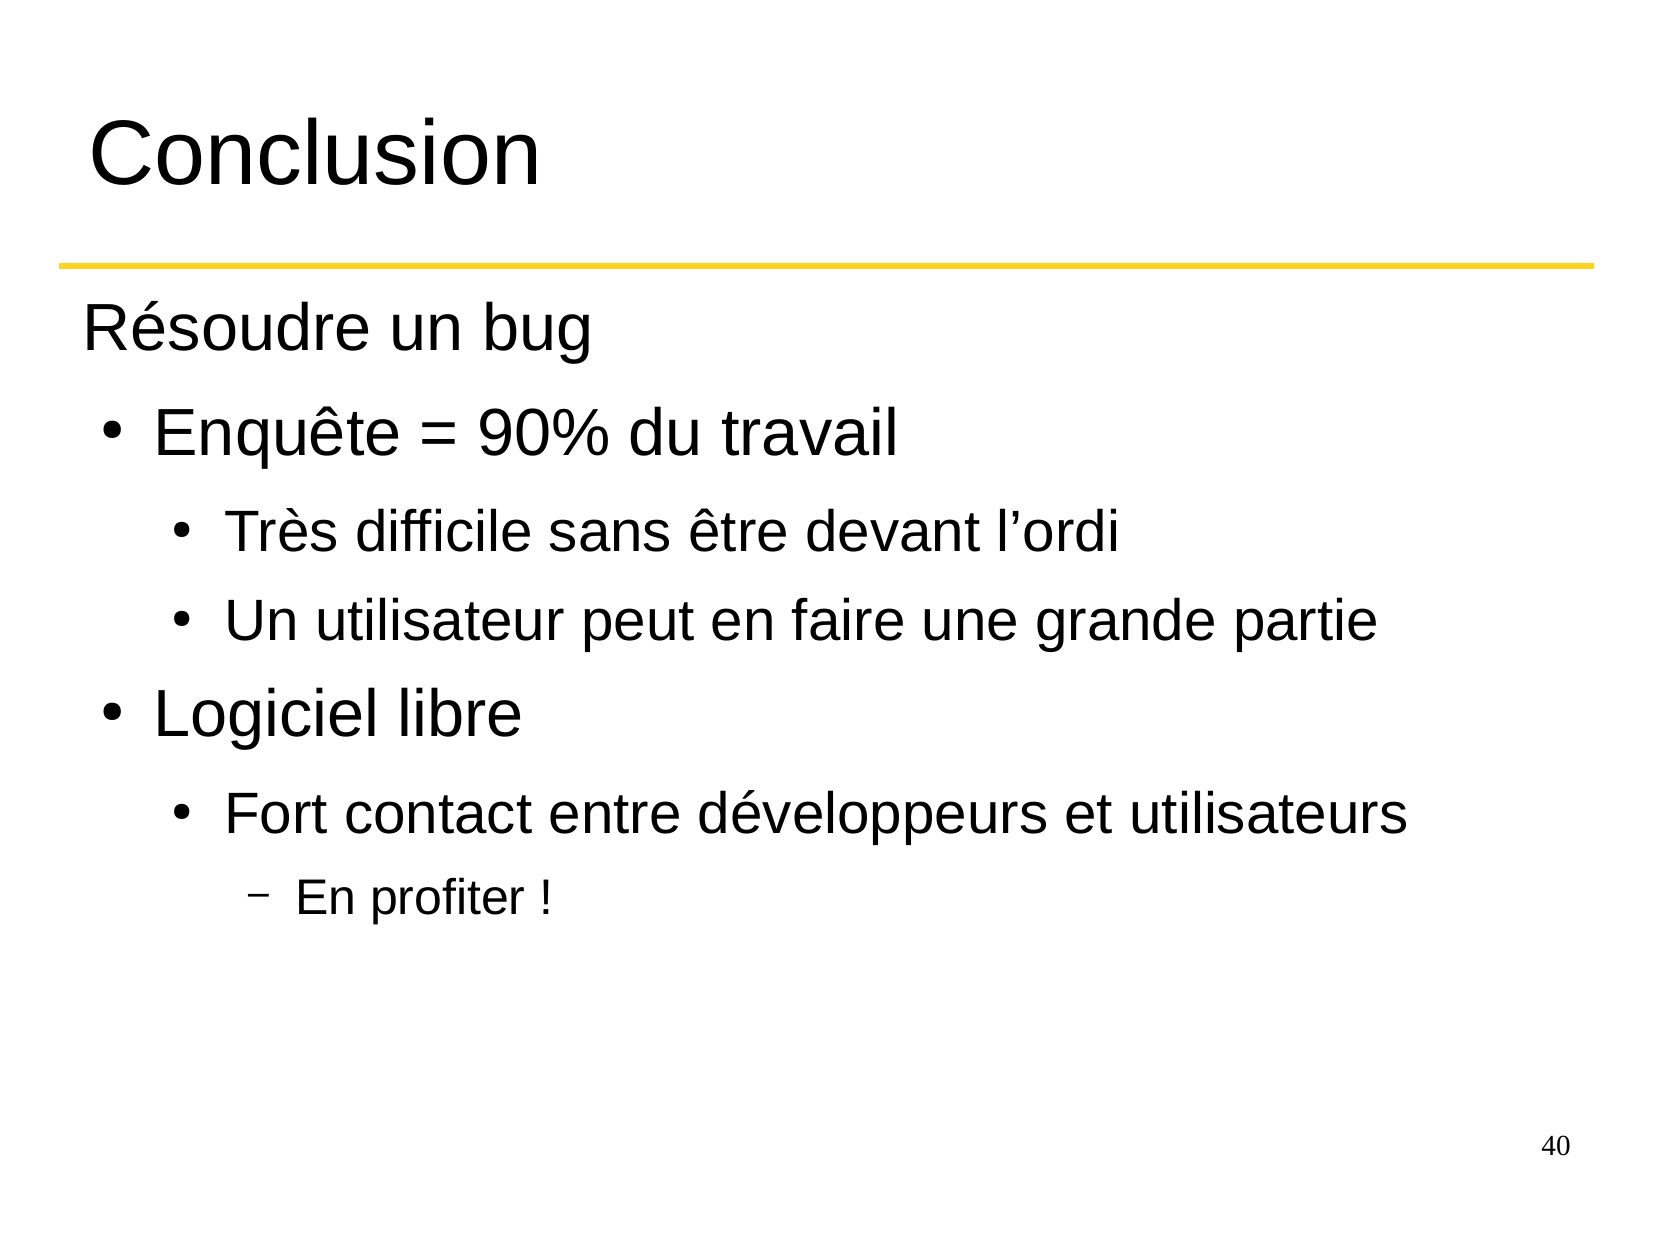

# Conclusion
Résoudre un bug
Enquête = 90% du travail
Très difficile sans être devant l’ordi
Un utilisateur peut en faire une grande partie
Logiciel libre
Fort contact entre développeurs et utilisateurs
En profiter !
40